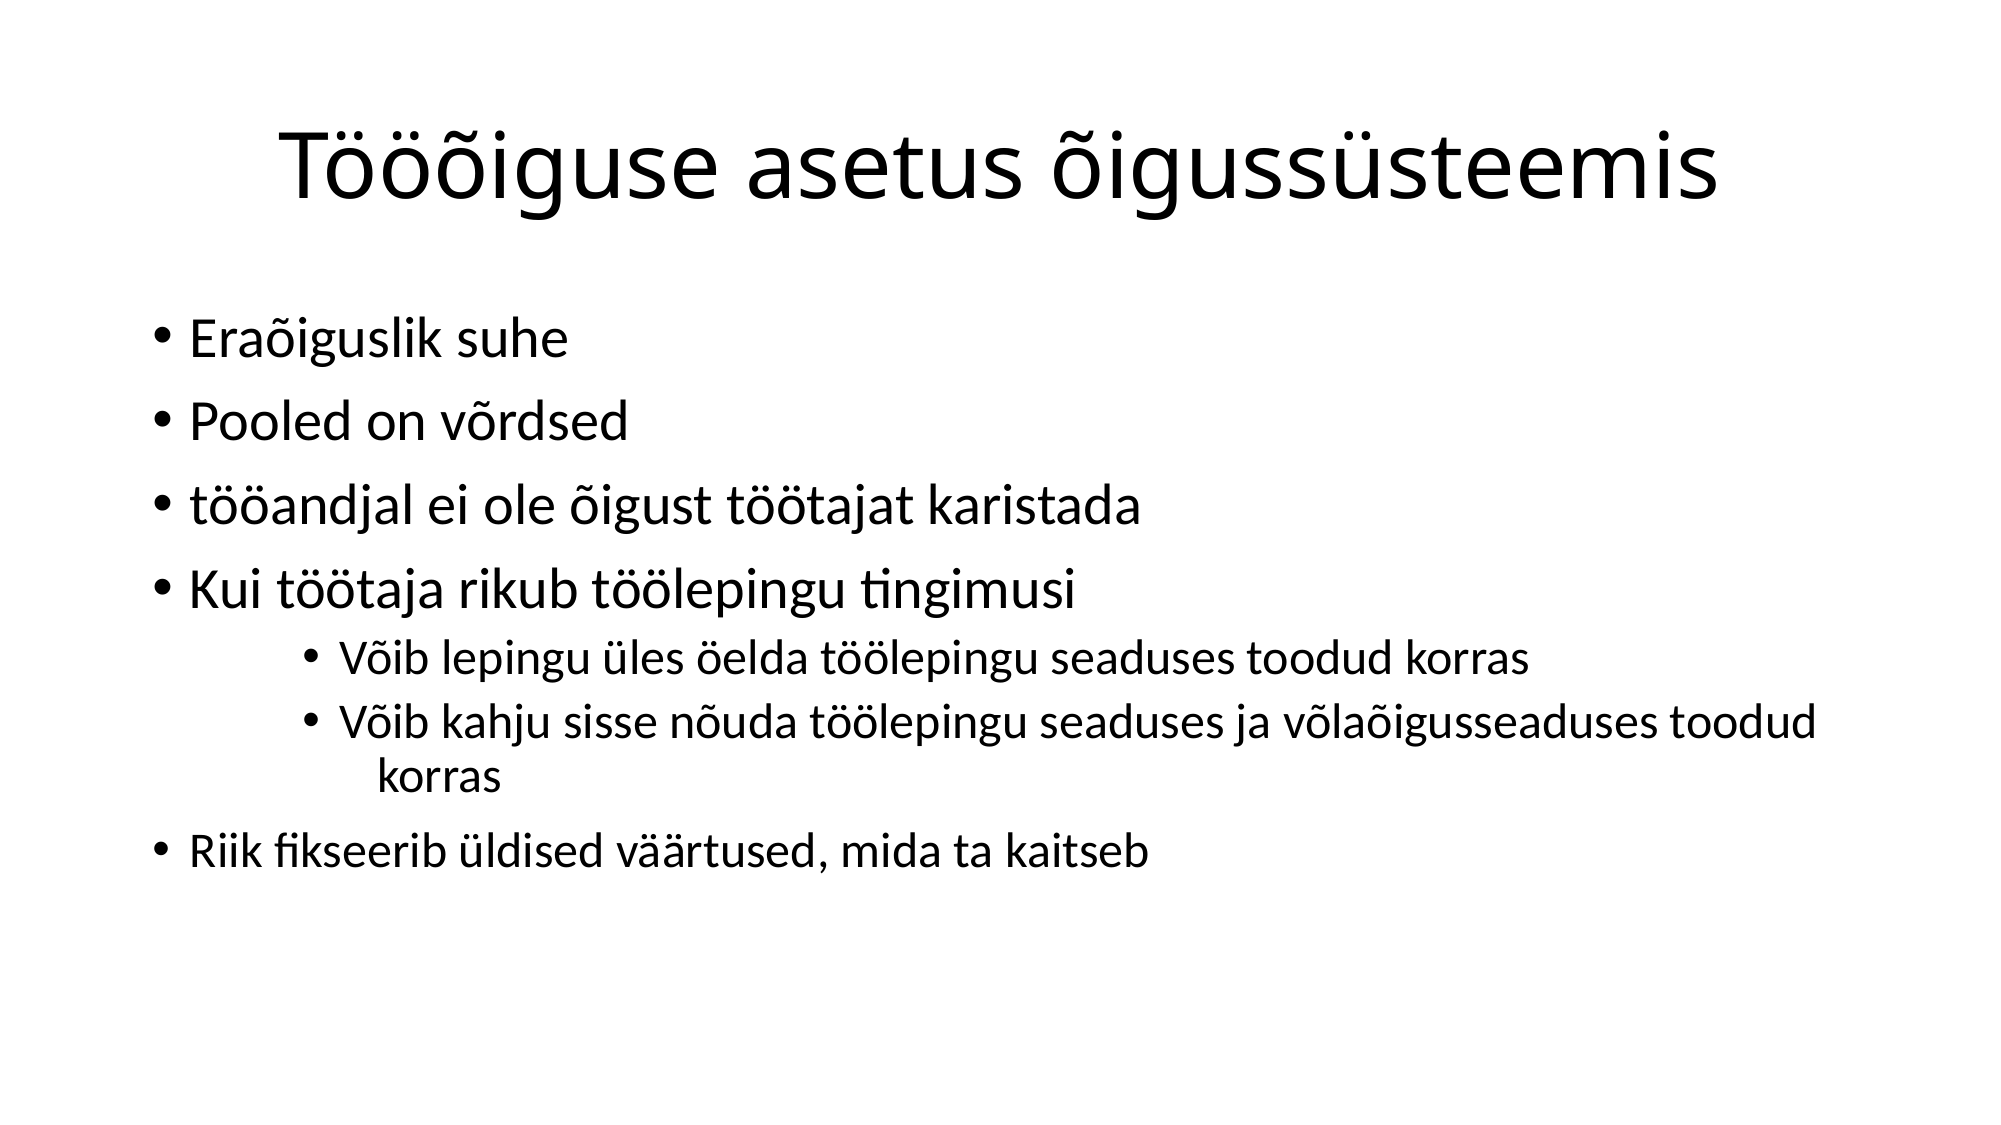

# Tööõiguse asetus õigussüsteemis
Eraõiguslik suhe
Pooled on võrdsed
tööandjal ei ole õigust töötajat karistada
Kui töötaja rikub töölepingu tingimusi
Võib lepingu üles öelda töölepingu seaduses toodud korras
Võib kahju sisse nõuda töölepingu seaduses ja võlaõigusseaduses toodud korras
Riik fikseerib üldised väärtused, mida ta kaitseb